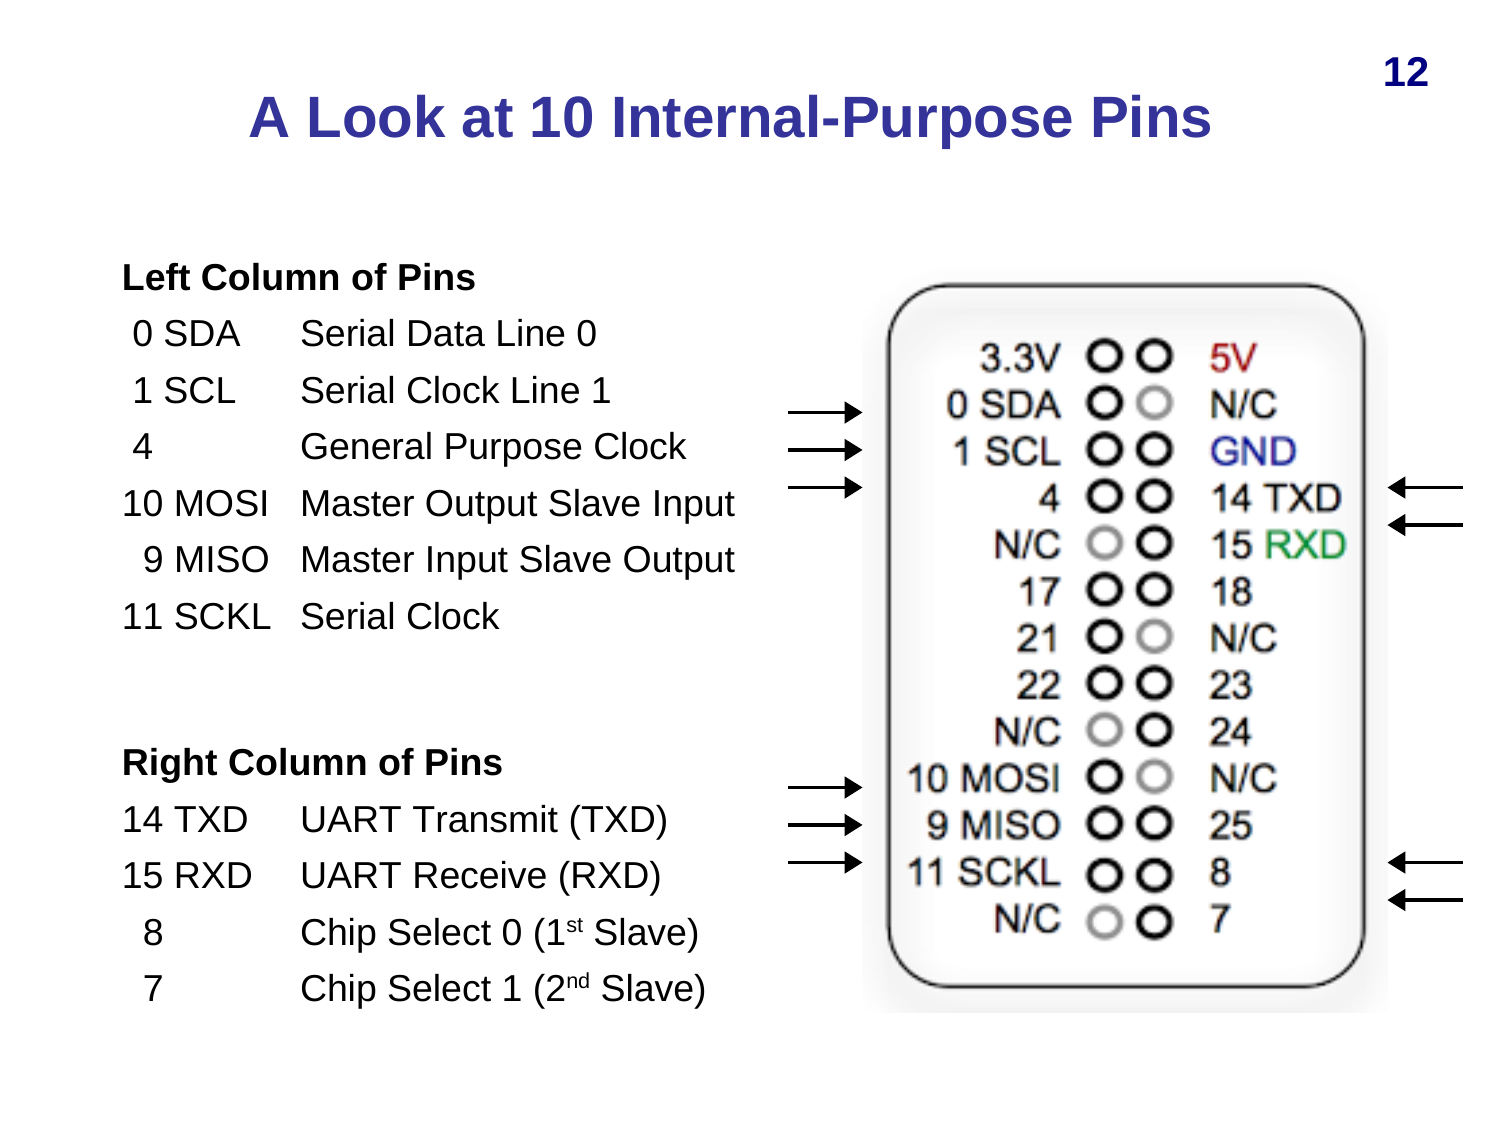

12
# A Look at 10 Internal-Purpose Pins
Left Column of Pins
 0 SDA 	Serial Data Line 0
 1 SCL 	Serial Clock Line 1
 4	General Purpose Clock
10 MOSI	Master Output Slave Input
 9 MISO	Master Input Slave Output
11 SCKL	Serial Clock
Right Column of Pins
14 TXD 	UART Transmit (TXD)
15 RXD	UART Receive (RXD)
 8	Chip Select 0 (1st Slave)
 7	Chip Select 1 (2nd Slave)